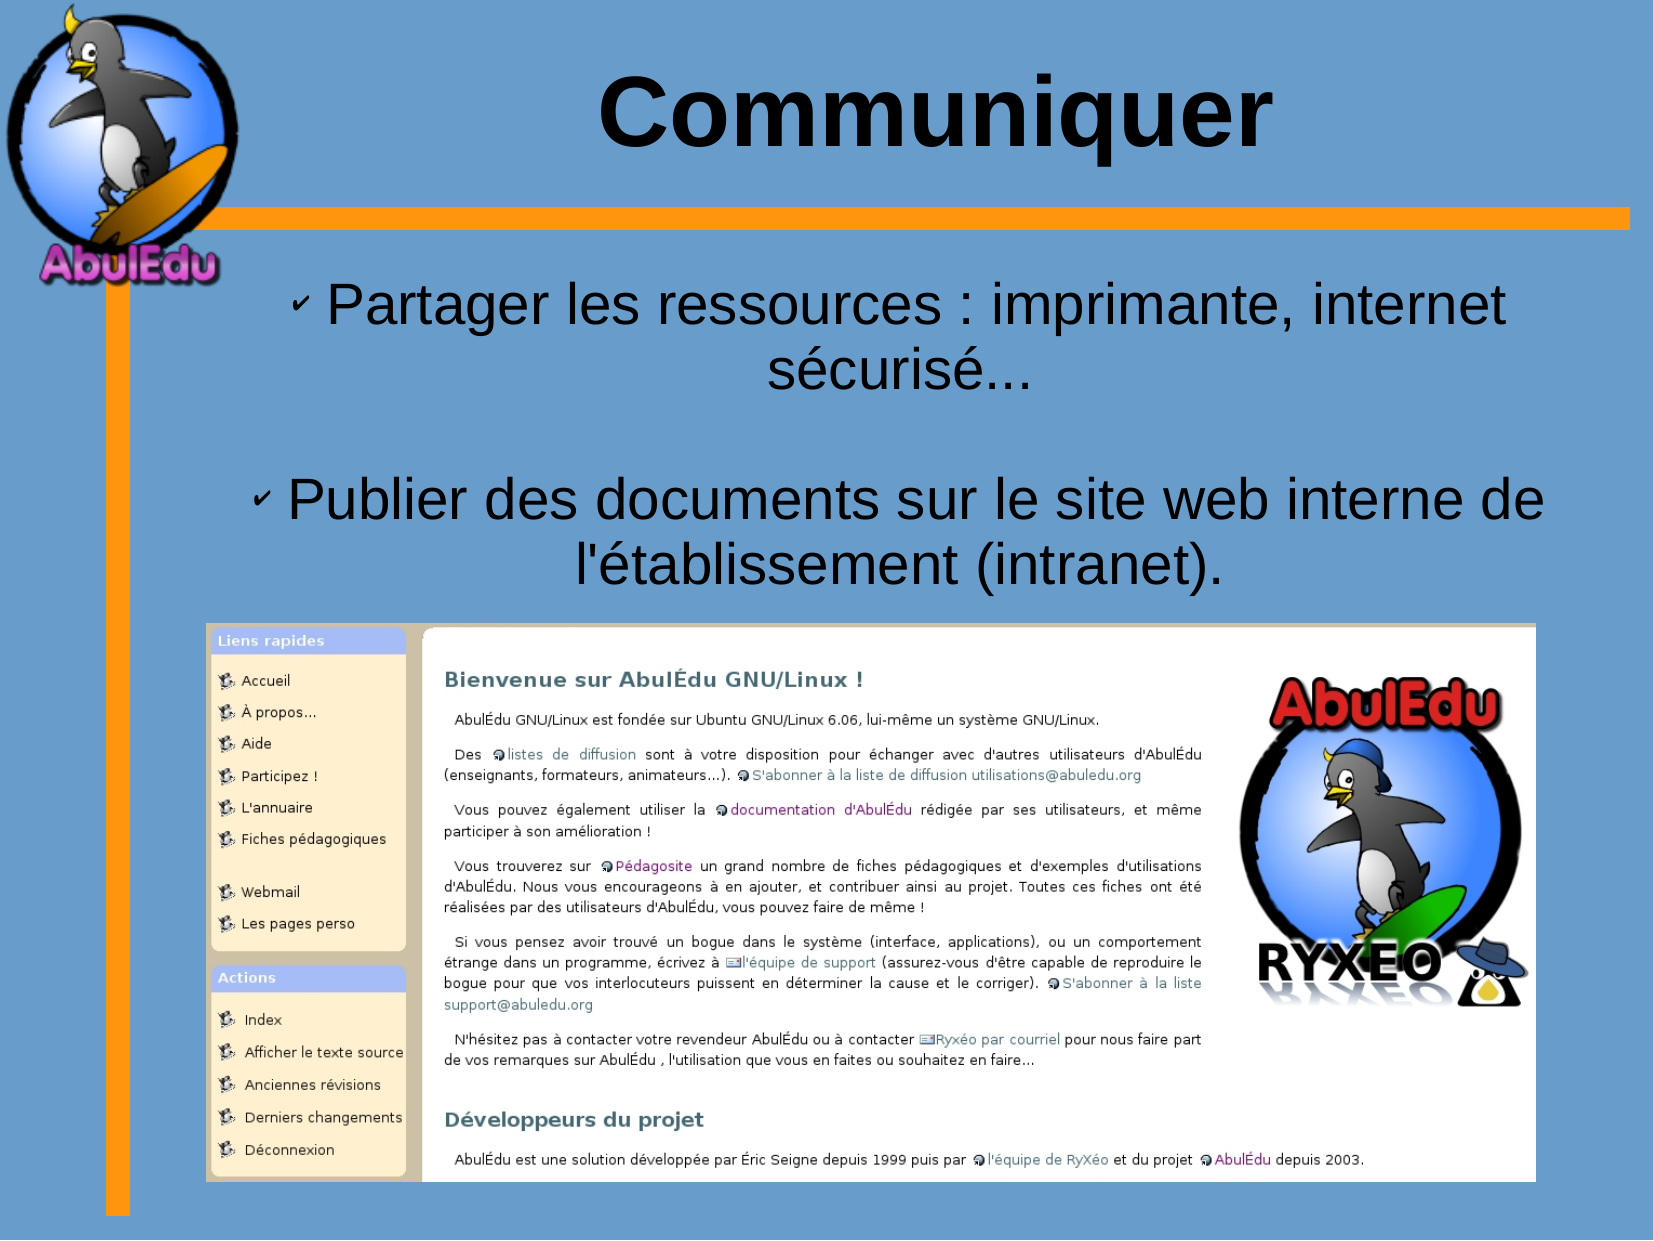

# Communiquer
 Partager les ressources : imprimante, internet sécurisé...
 Publier des documents sur le site web interne de l'établissement (intranet).